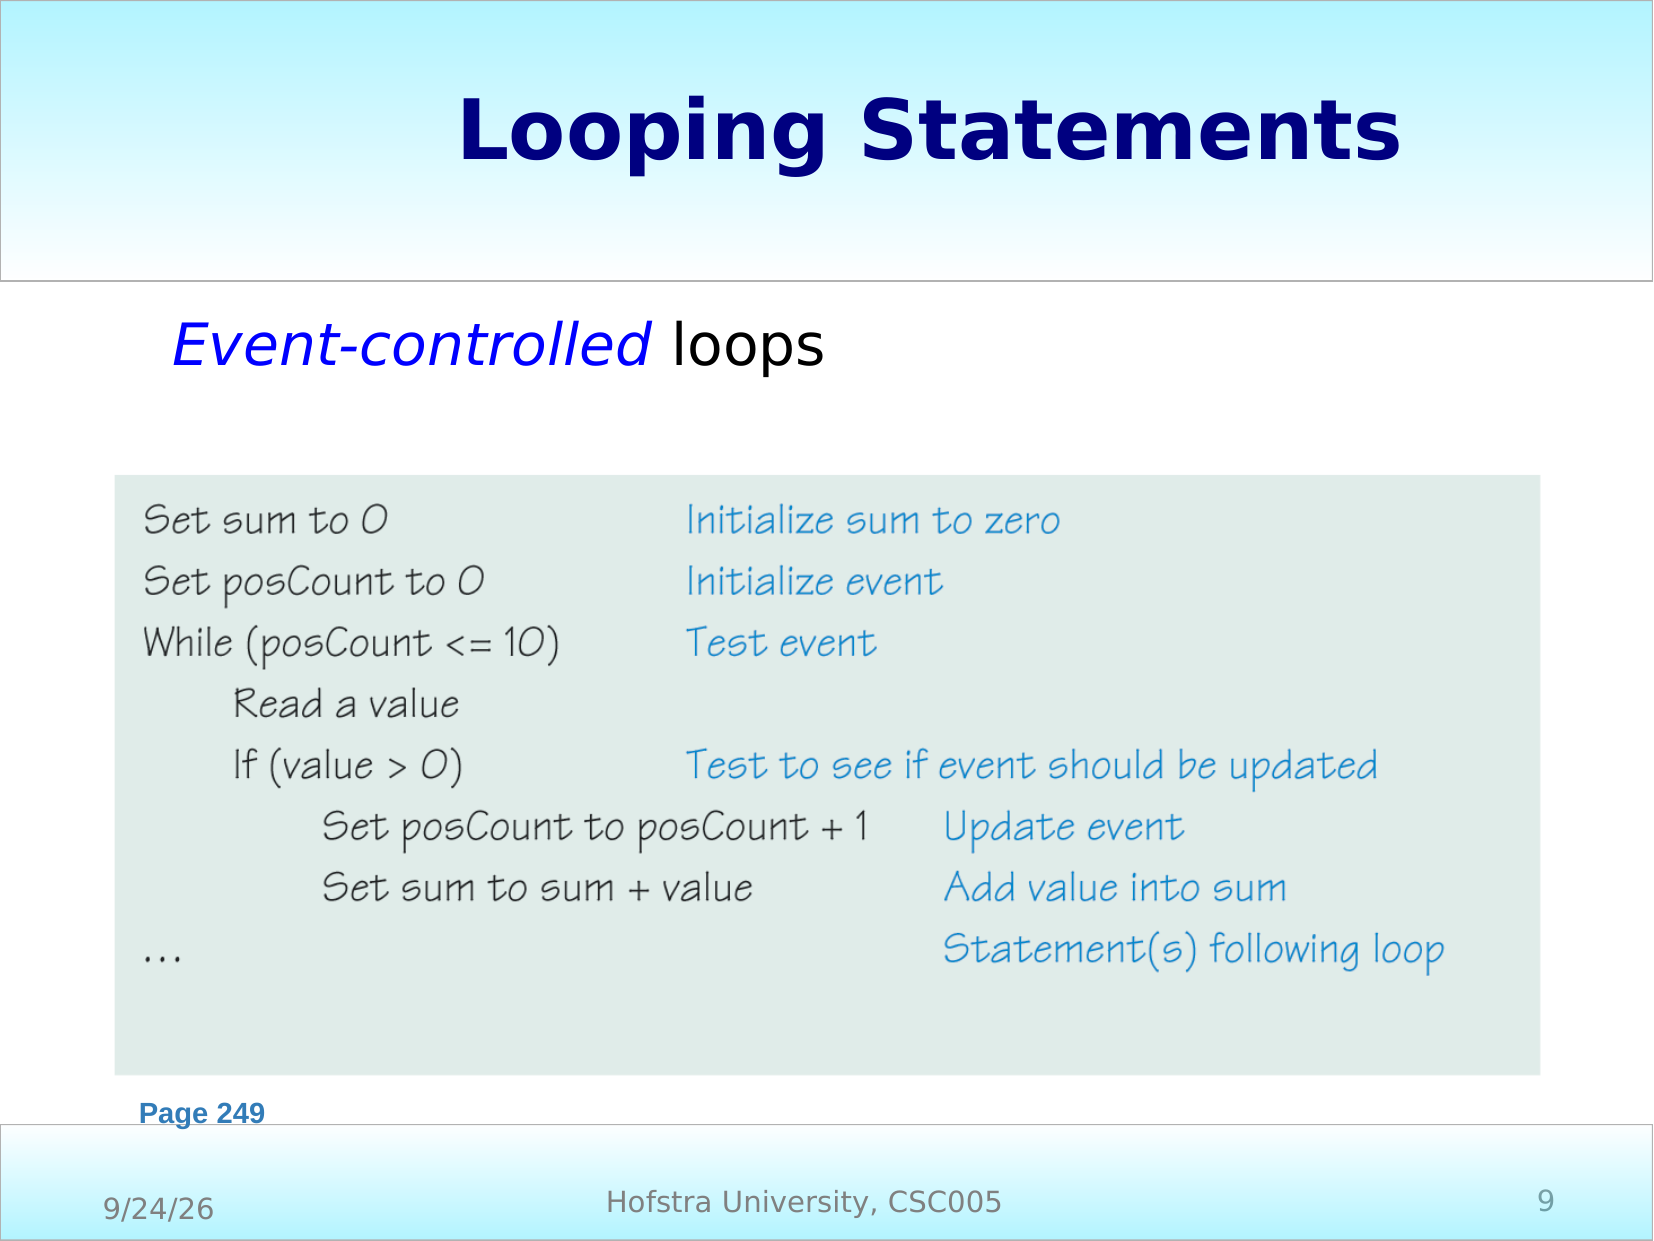

# Looping Statements
Event-controlled loops
Page 249
9
Hofstra University, CSC005